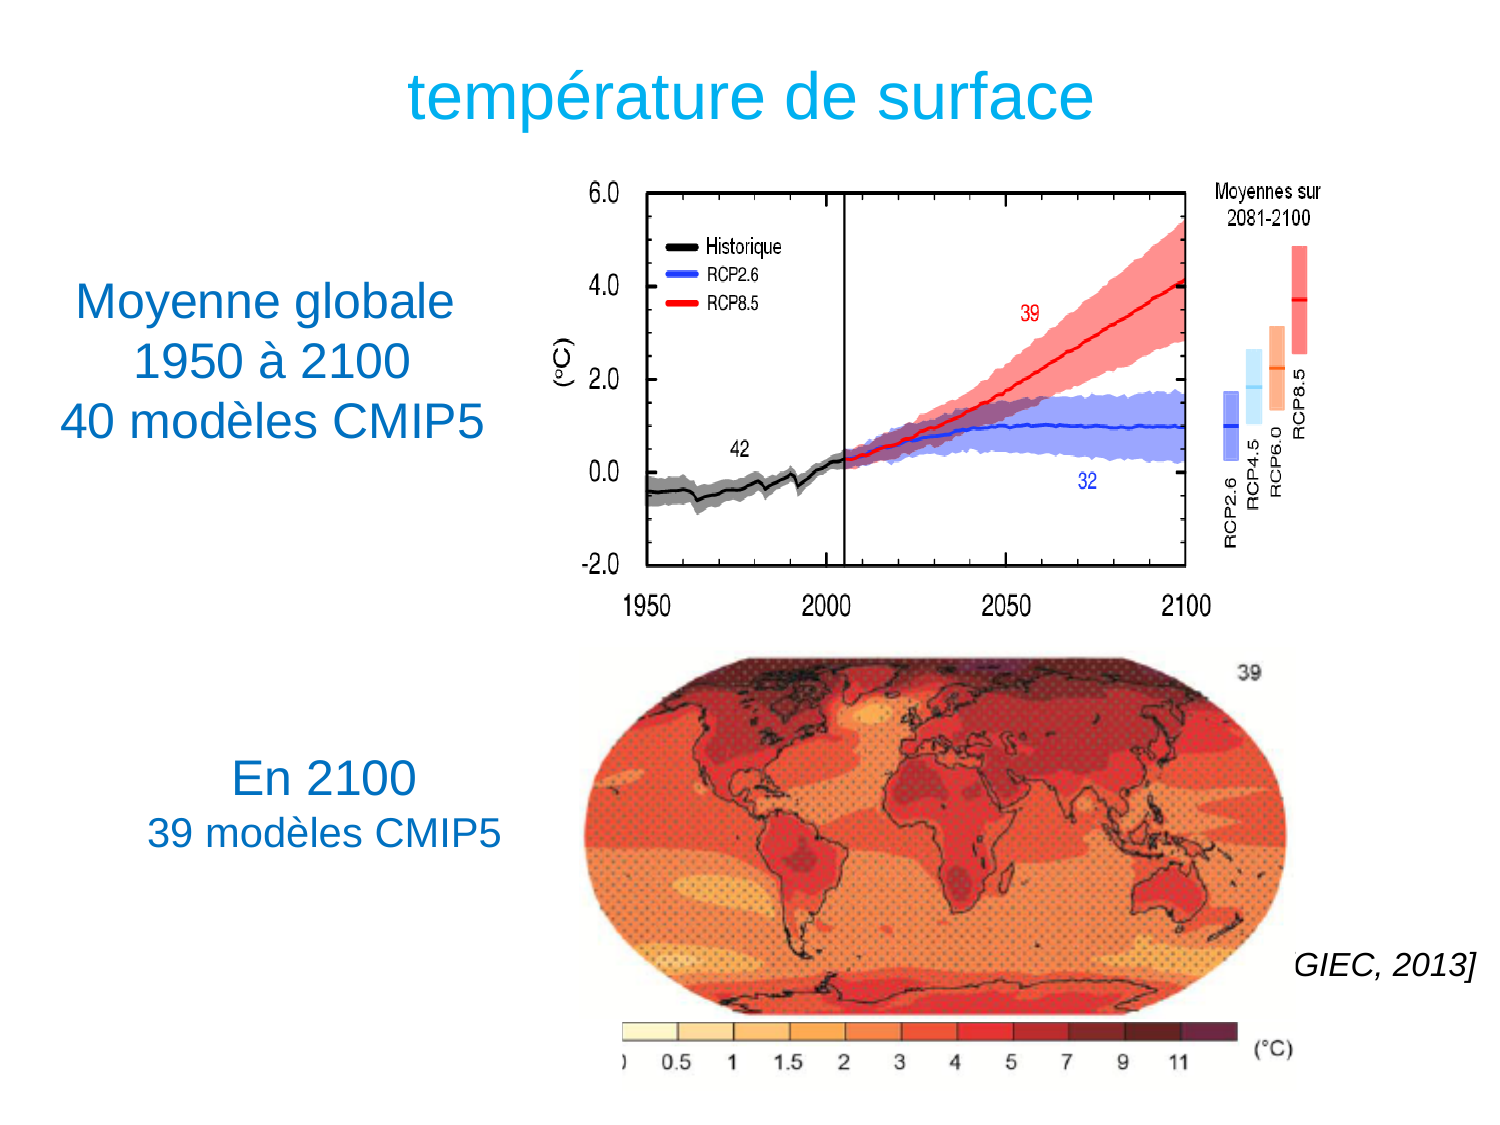

température de surface
Moyenne globale
1950 à 2100
40 modèles CMIP5
En 2100
39 modèles CMIP5
[GIEC, 2013]